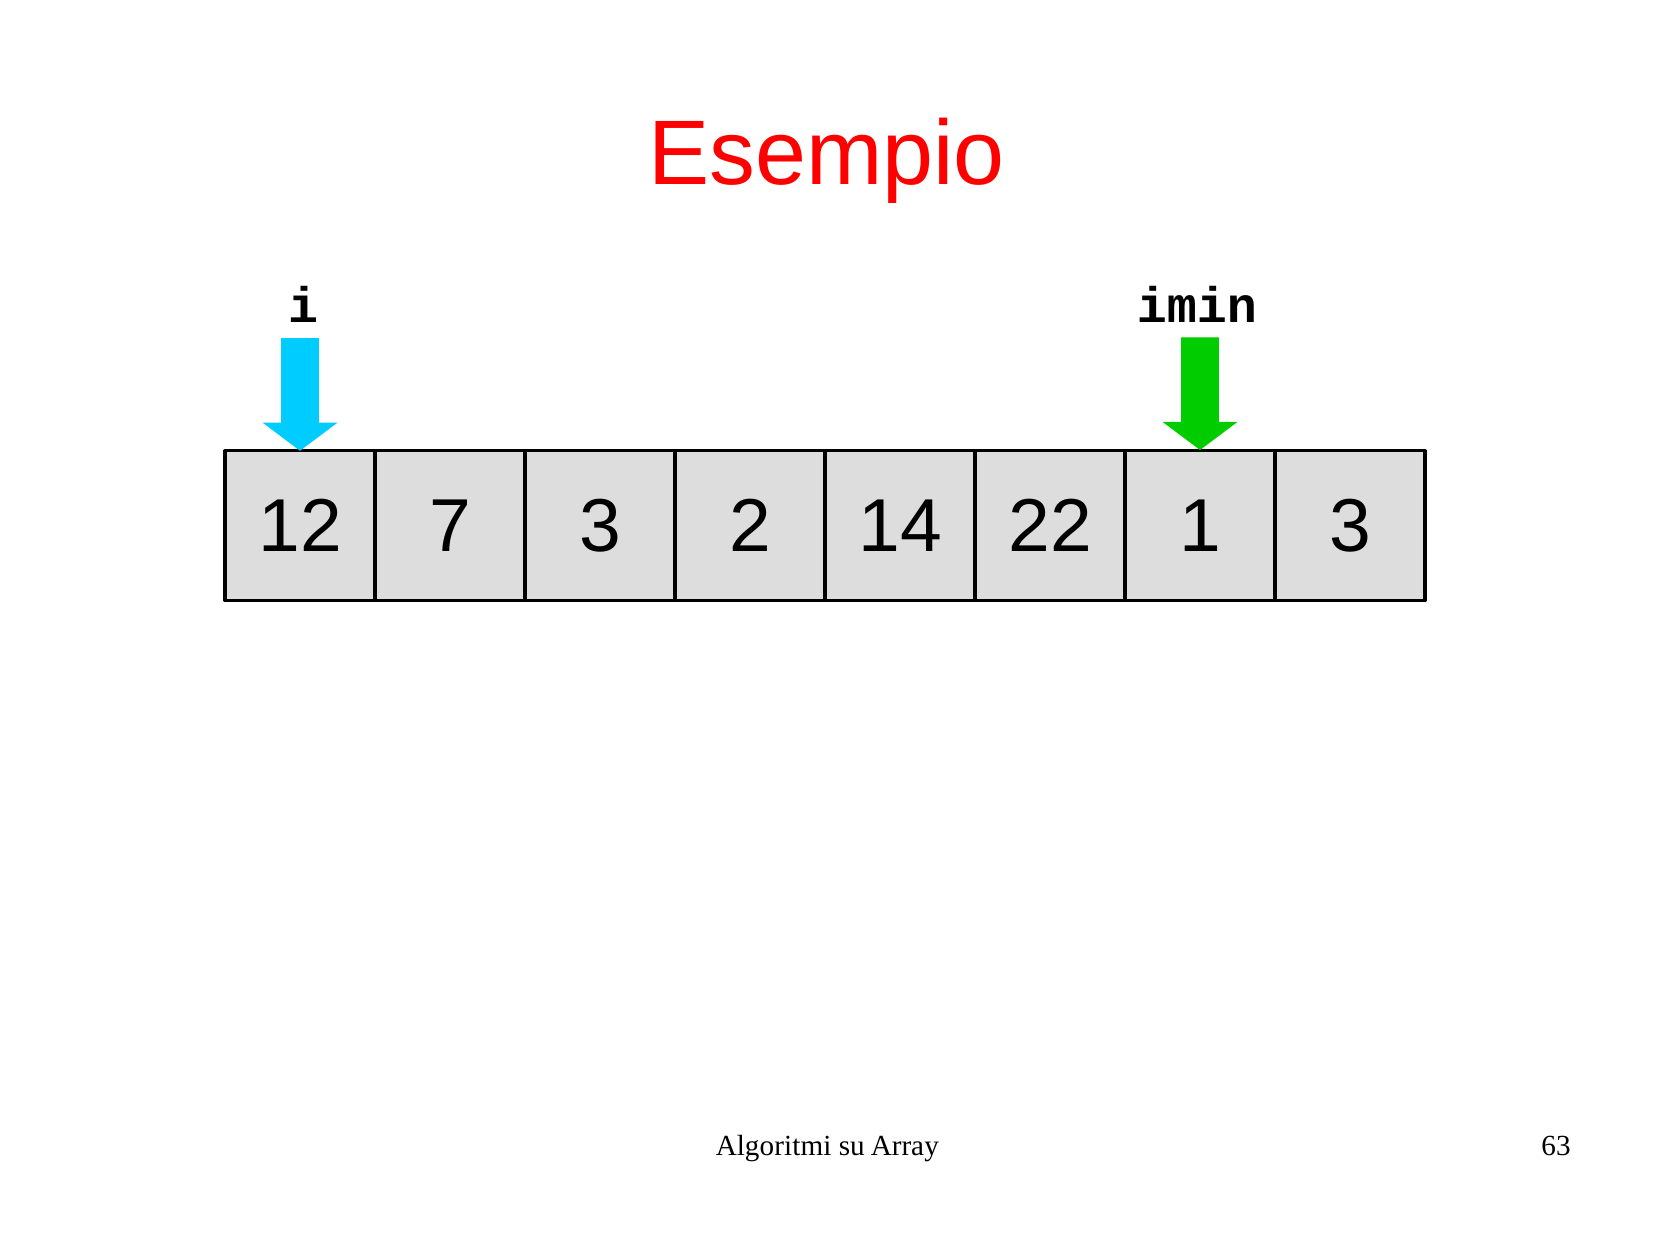

# Esempio
i
imin
12
7
3
2
14
22
1
3
Algoritmi su Array
63